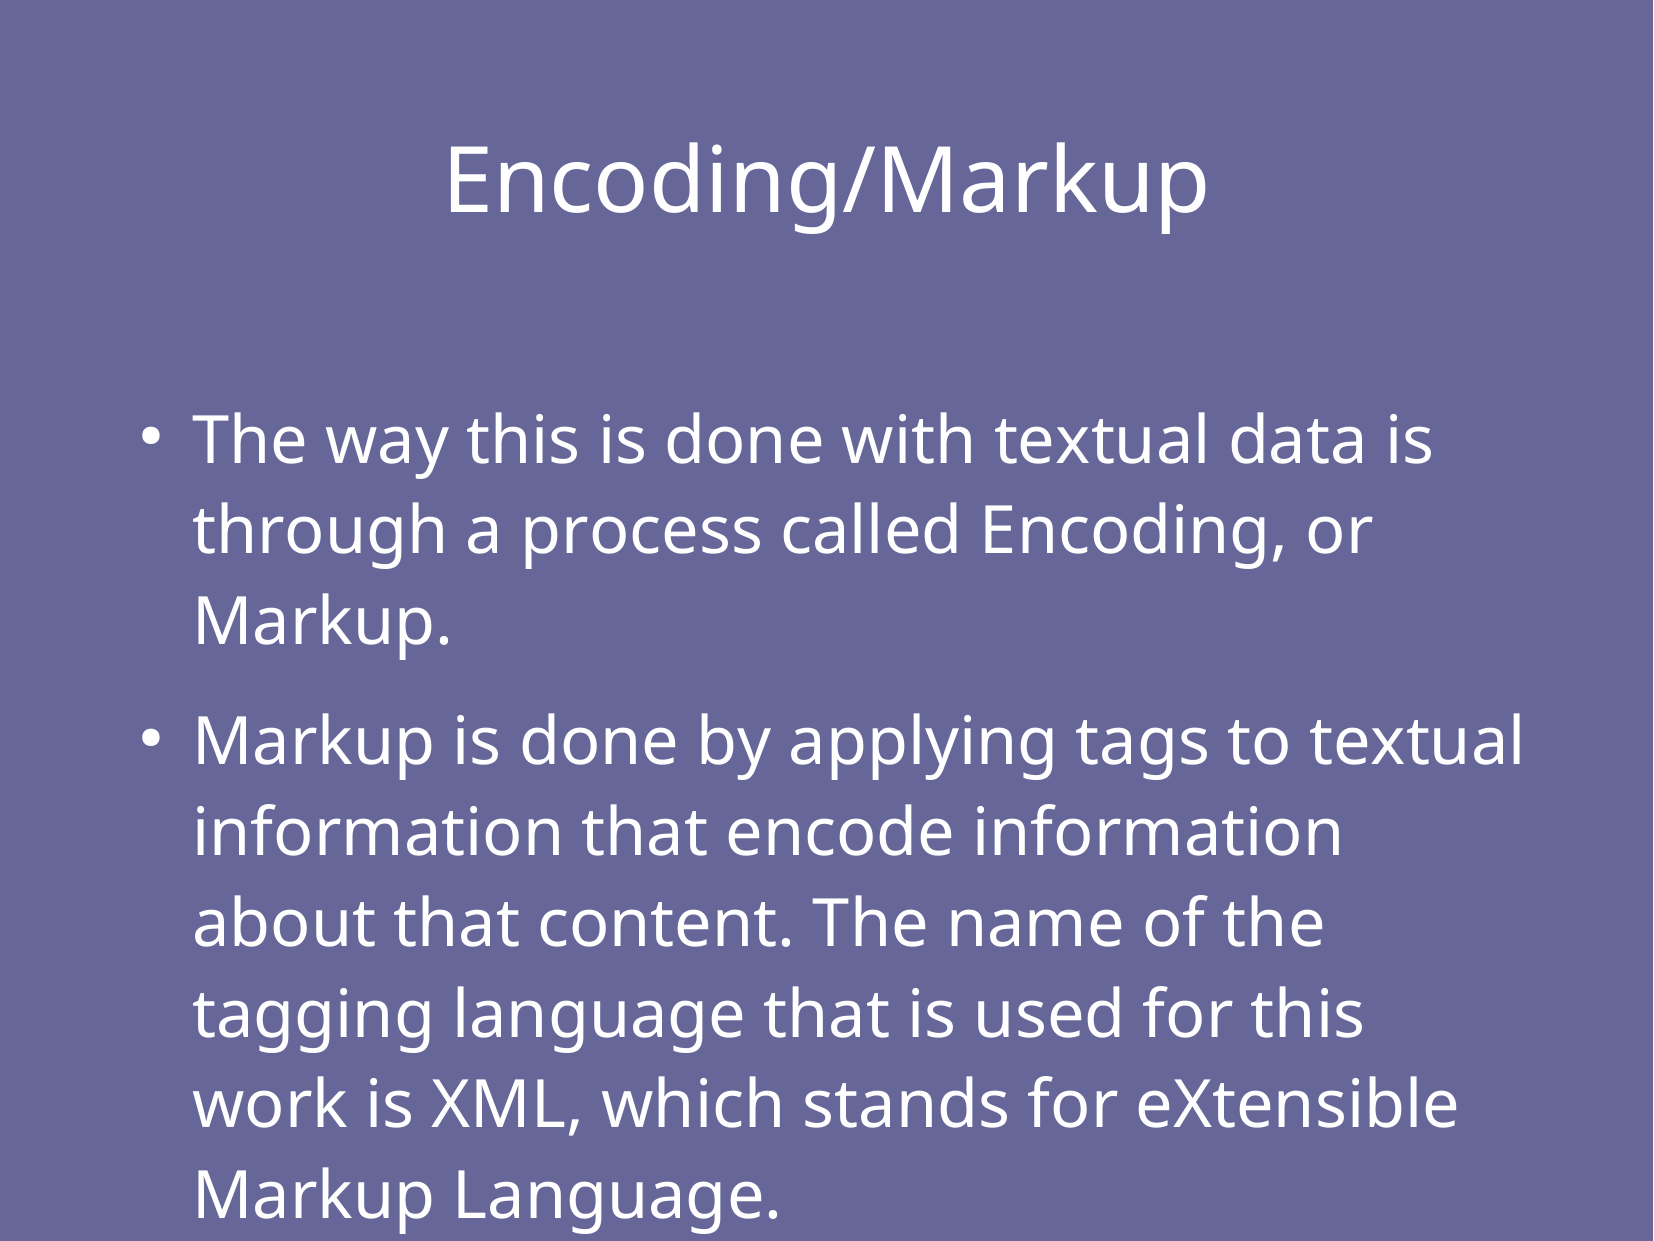

# Encoding/Markup
The way this is done with textual data is through a process called Encoding, or Markup.
Markup is done by applying tags to textual information that encode information about that content. The name of the tagging language that is used for this work is XML, which stands for eXtensible Markup Language.